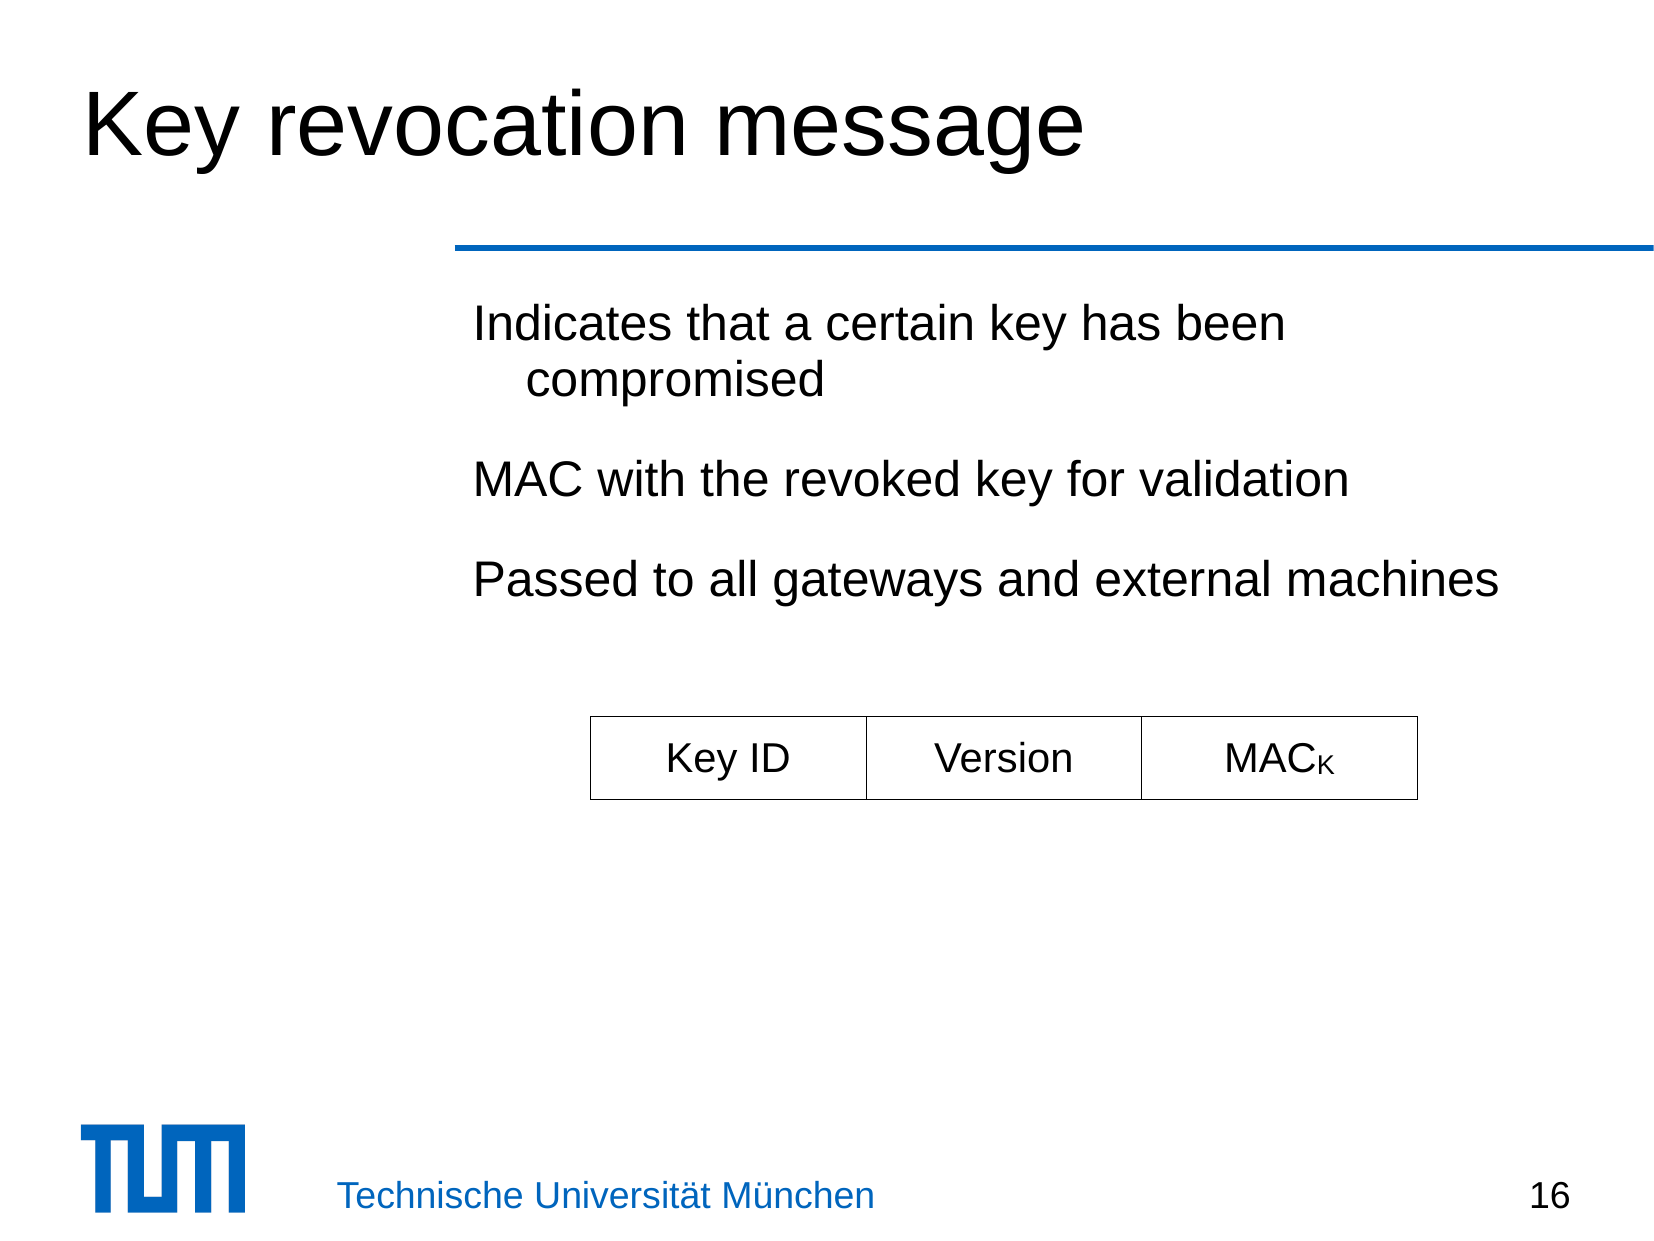

# Key revocation message
Indicates that a certain key has been compromised
MAC with the revoked key for validation
Passed to all gateways and external machines
Key ID
Version
MACK
16